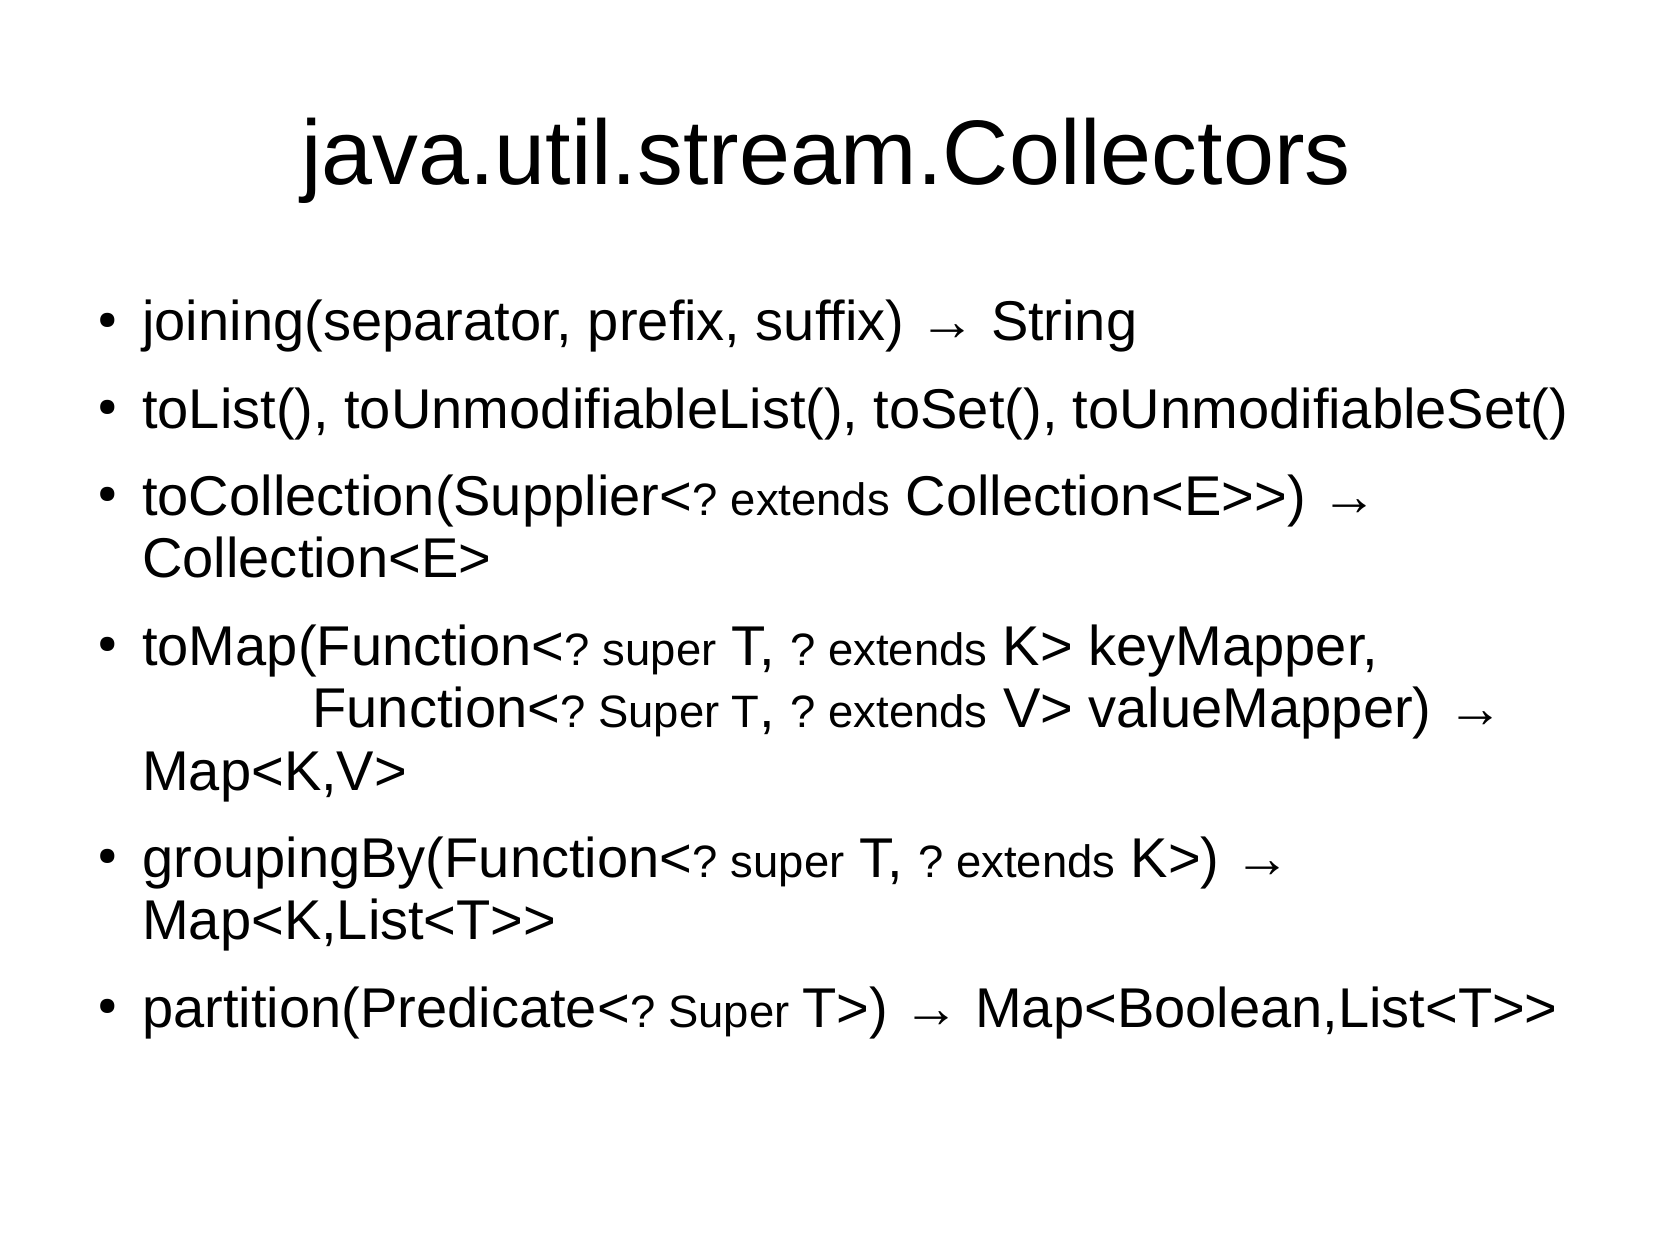

# java.util.stream.Collectors
joining(separator, prefix, suffix) → String
toList(), toUnmodifiableList(), toSet(), toUnmodifiableSet()
toCollection(Supplier<? extends Collection<E>>) → Collection<E>
toMap(Function<? super T, ? extends K> keyMapper,
 Function<? Super T, ? extends V> valueMapper) → Map<K,V>
groupingBy(Function<? super T, ? extends K>) → Map<K,List<T>>
partition(Predicate<? Super T>) → Map<Boolean,List<T>>